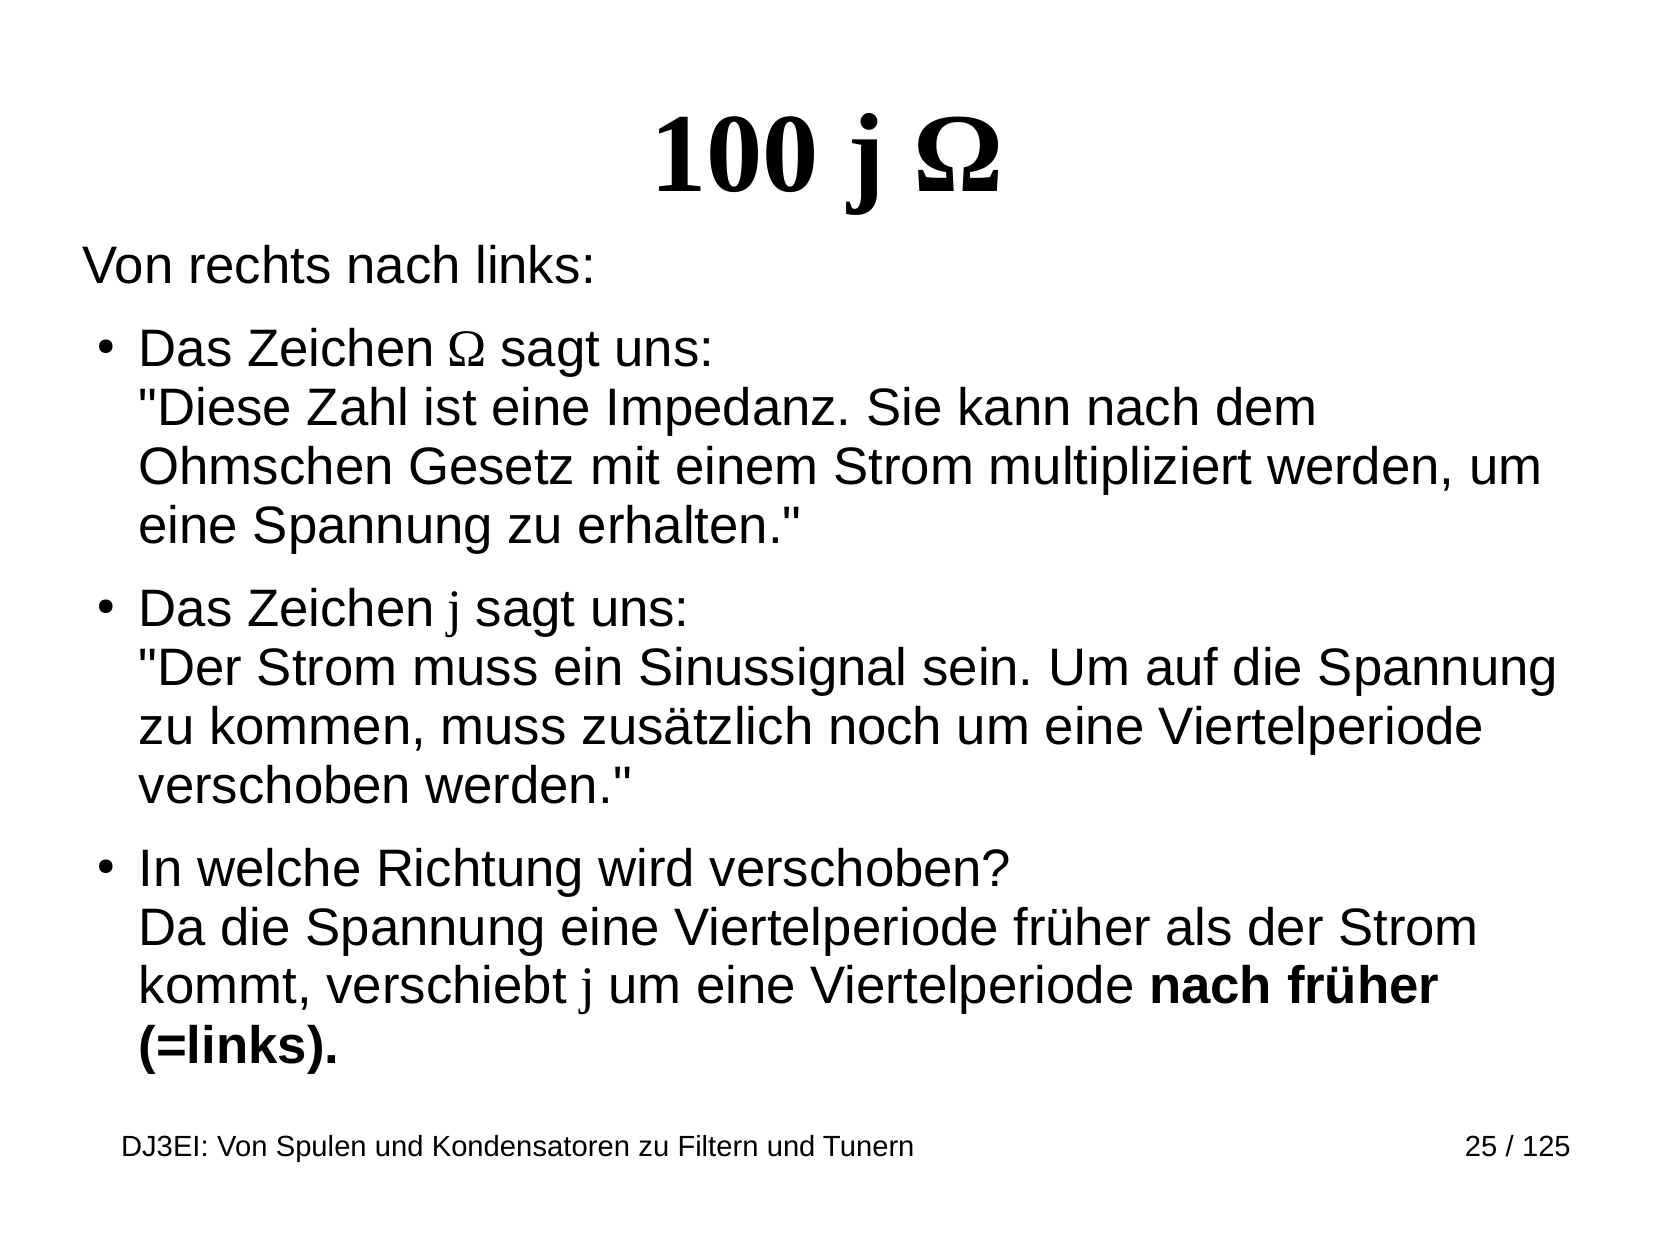

# 100 j Ω
Von rechts nach links:
Das Zeichen Ω sagt uns:
"Diese Zahl ist eine Impedanz. Sie kann nach dem Ohmschen Gesetz mit einem Strom multipliziert werden, um eine Spannung zu erhalten."
Das Zeichen j sagt uns:
"Der Strom muss ein Sinussignal sein. Um auf die Spannung zu kommen, muss zusätzlich noch um eine Viertelperiode verschoben werden."
In welche Richtung wird verschoben?
Da die Spannung eine Viertelperiode früher als der Strom kommt, verschiebt j um eine Viertelperiode nach früher (=links).